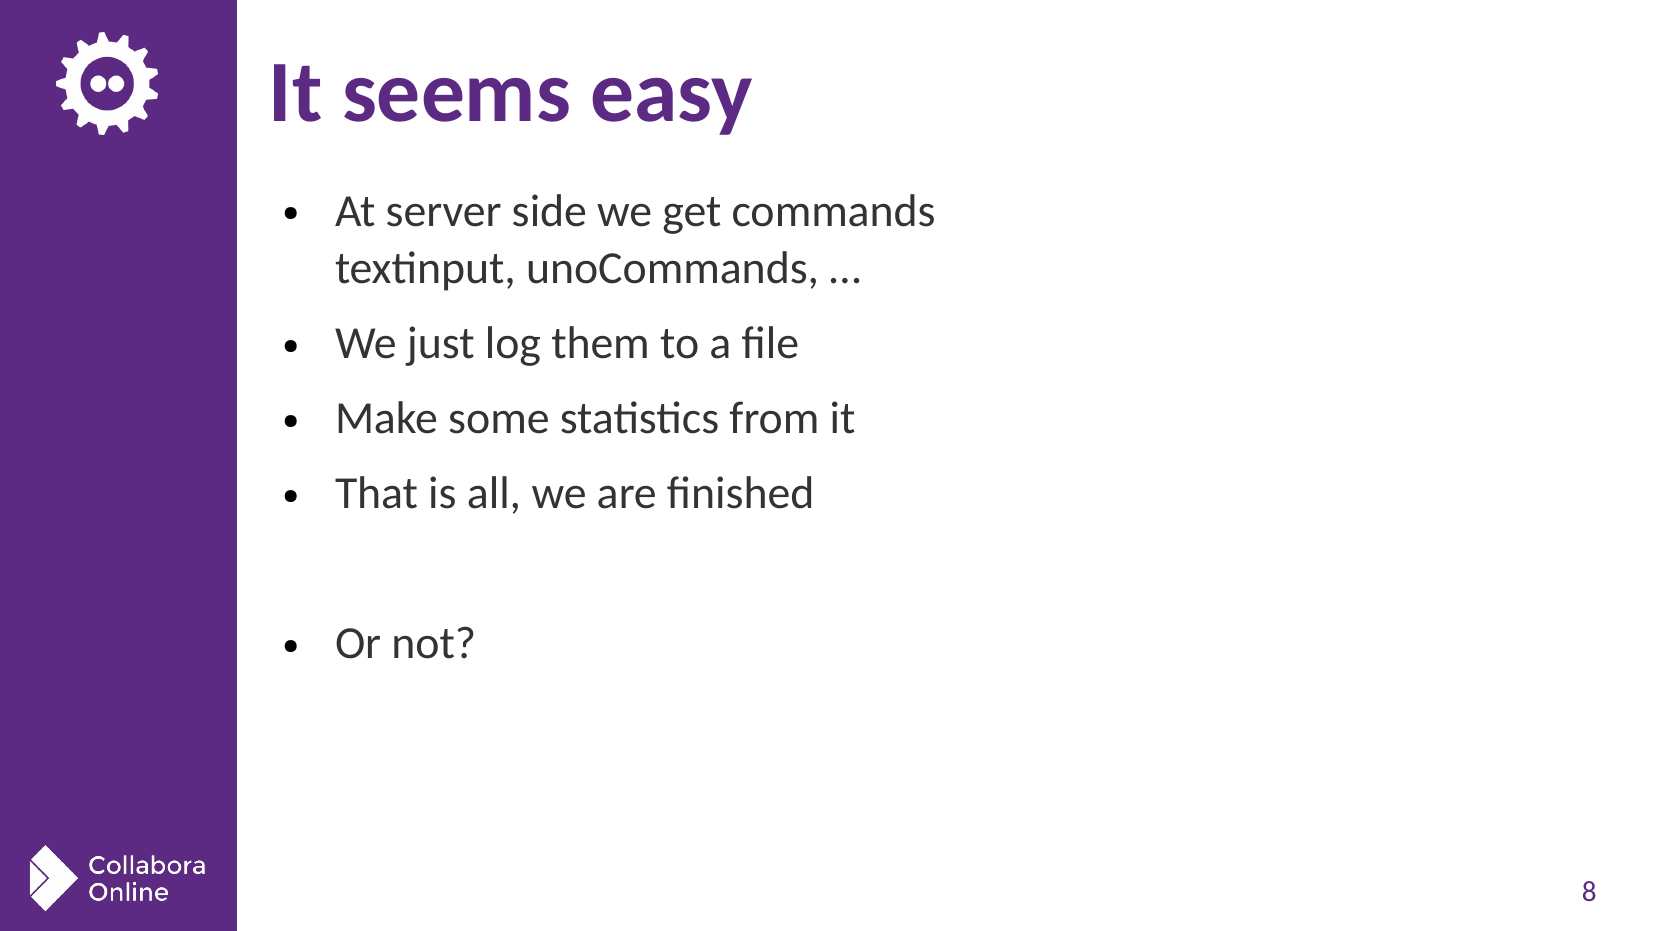

# It seems easy
At server side we get commands
textinput, unoCommands, …
We just log them to a file
Make some statistics from it
That is all, we are finished
Or not?
8